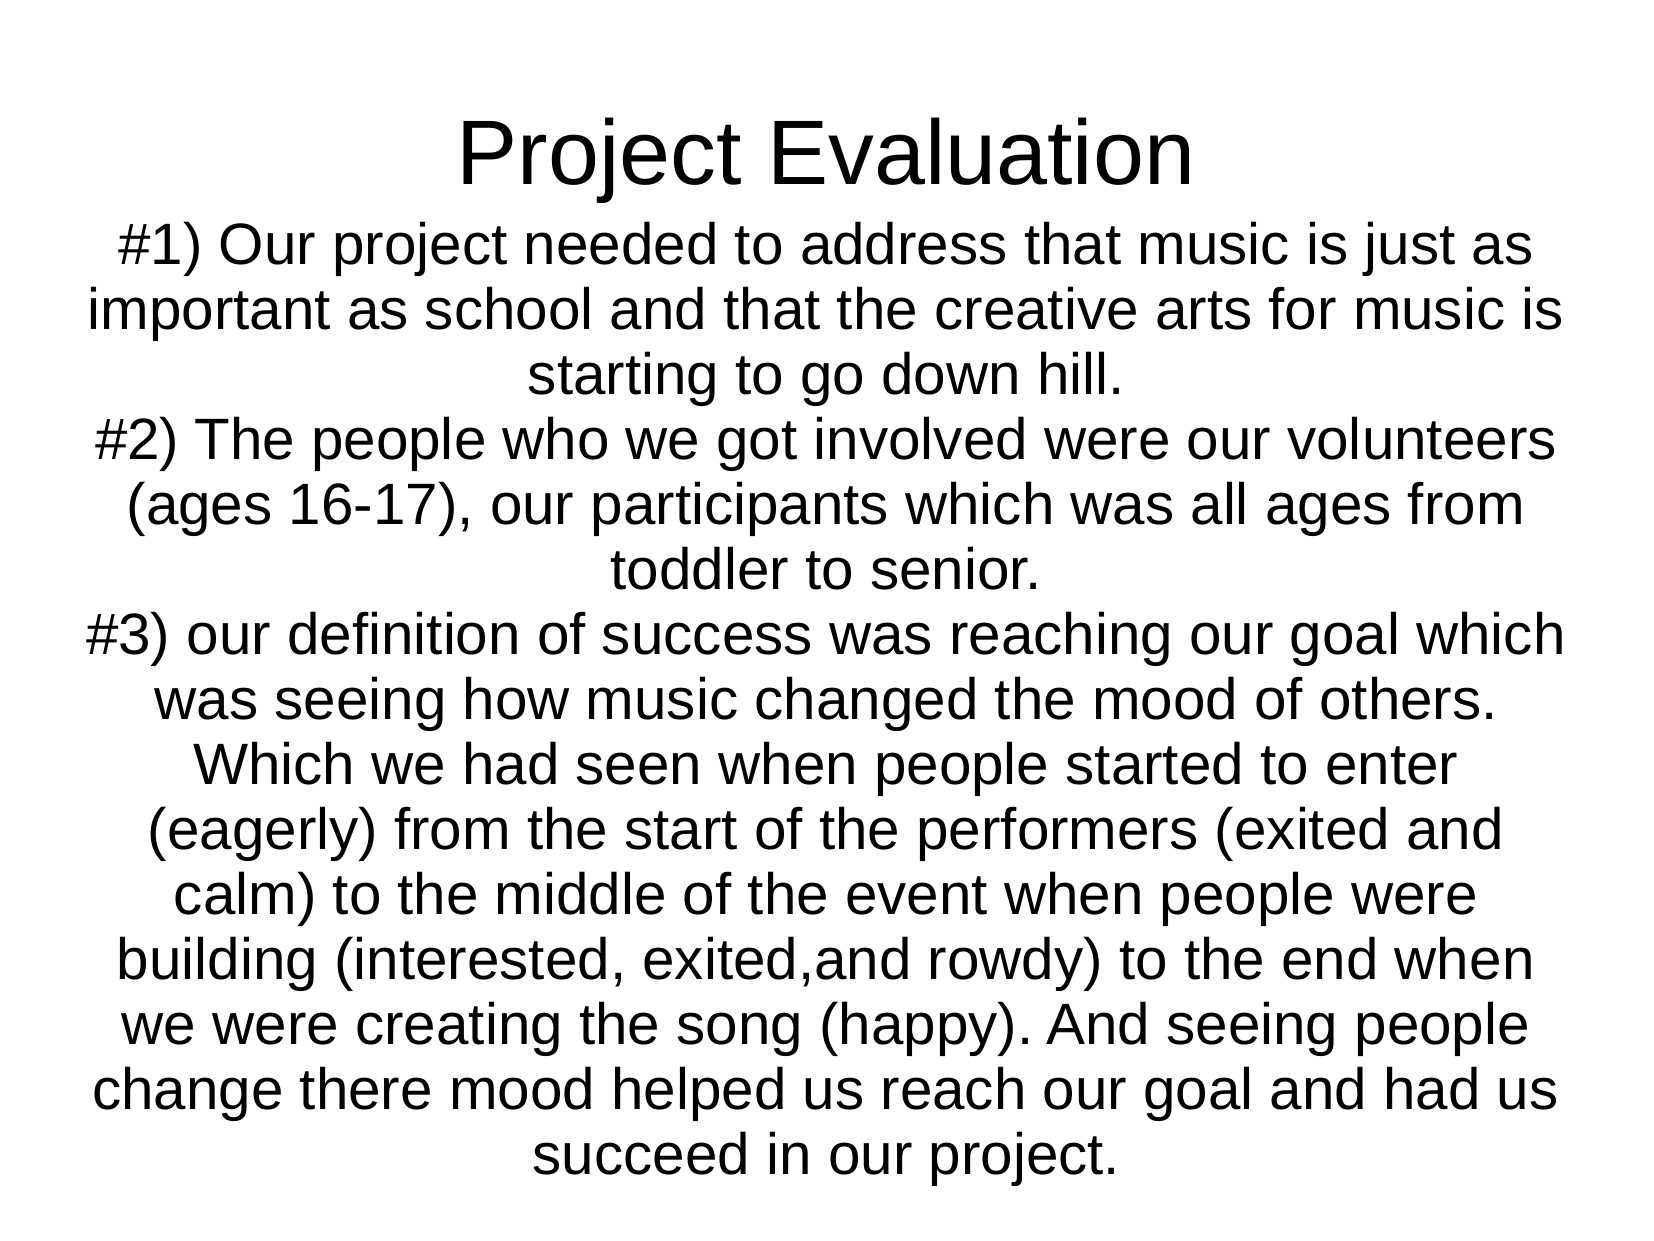

# Project Evaluation
#1) Our project needed to address that music is just as important as school and that the creative arts for music is starting to go down hill.
#2) The people who we got involved were our volunteers (ages 16-17), our participants which was all ages from toddler to senior.
#3) our definition of success was reaching our goal which was seeing how music changed the mood of others. Which we had seen when people started to enter (eagerly) from the start of the performers (exited and calm) to the middle of the event when people were building (interested, exited,and rowdy) to the end when we were creating the song (happy). And seeing people change there mood helped us reach our goal and had us succeed in our project.